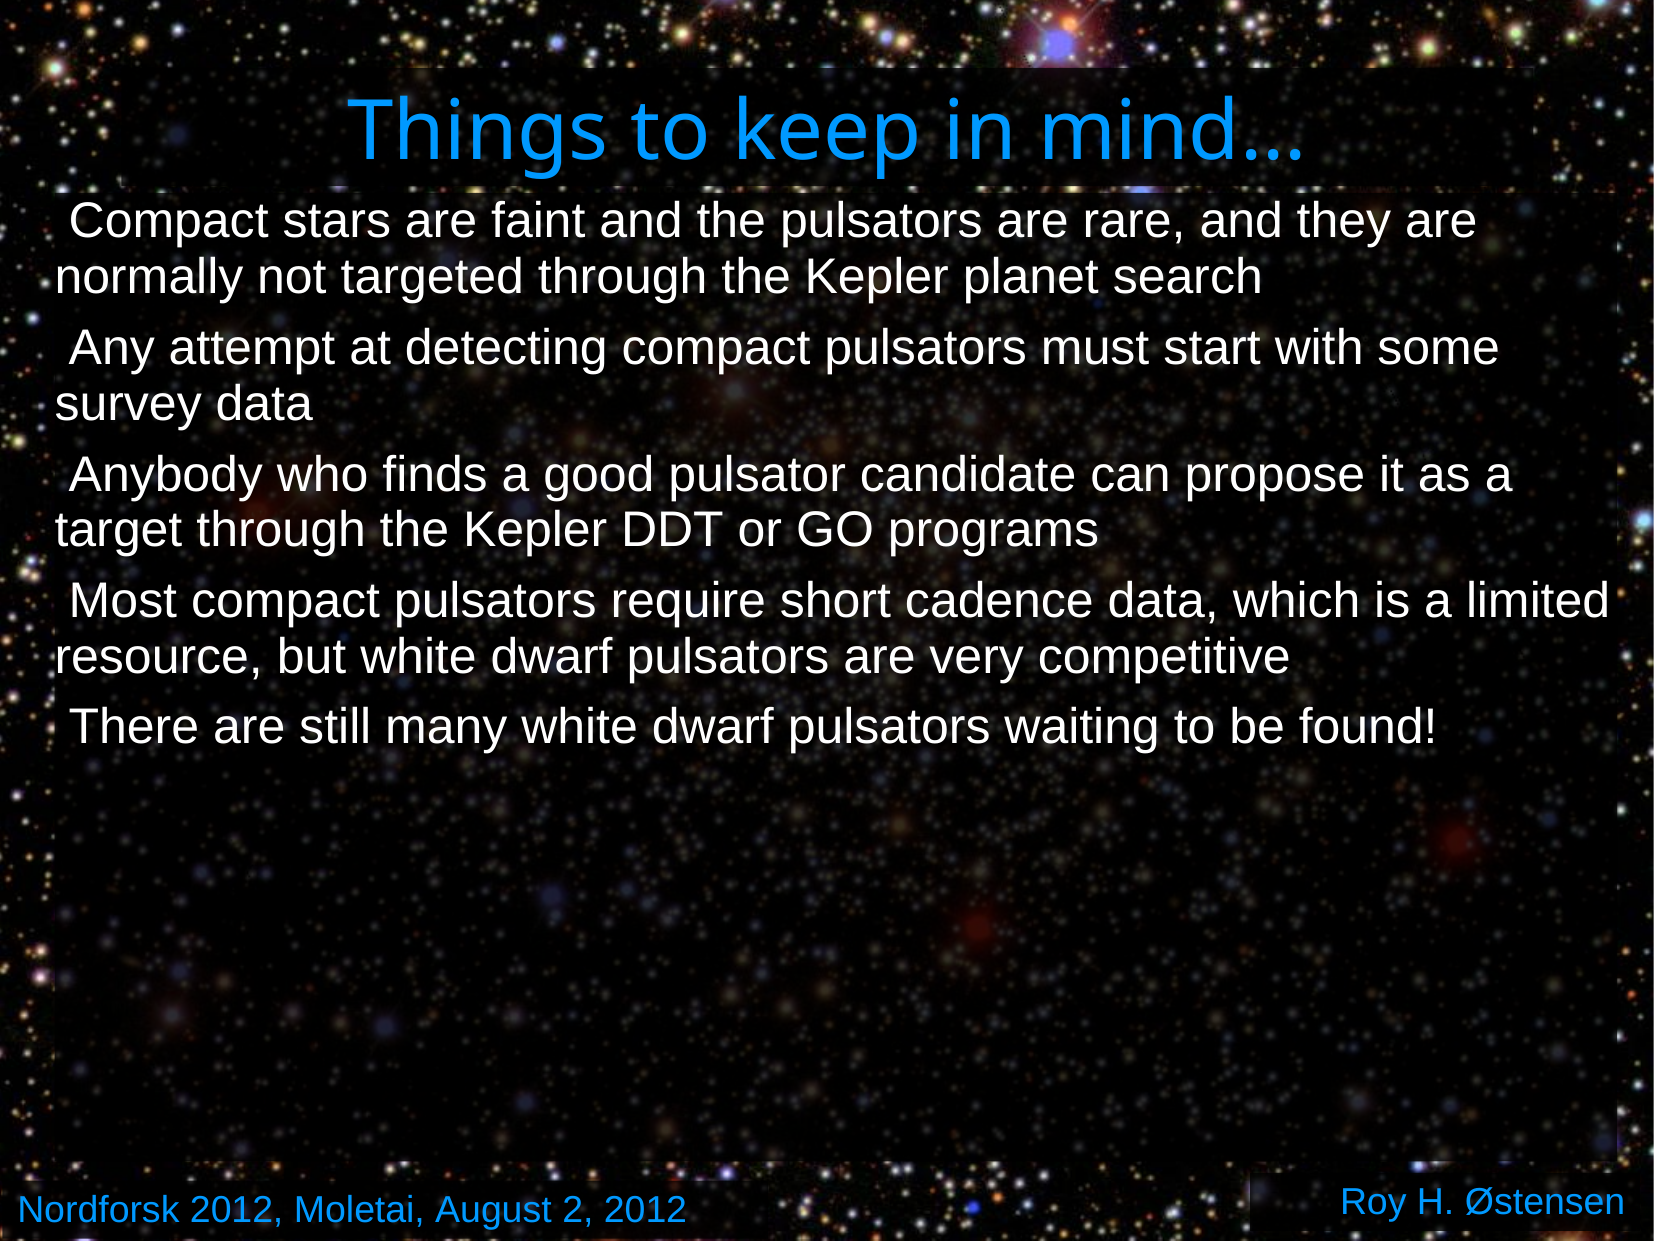

# Things to keep in mind...
 Compact stars are faint and the pulsators are rare, and they are normally not targeted through the Kepler planet search
 Any attempt at detecting compact pulsators must start with some survey data
 Anybody who finds a good pulsator candidate can propose it as a target through the Kepler DDT or GO programs
 Most compact pulsators require short cadence data, which is a limited resource, but white dwarf pulsators are very competitive
 There are still many white dwarf pulsators waiting to be found!